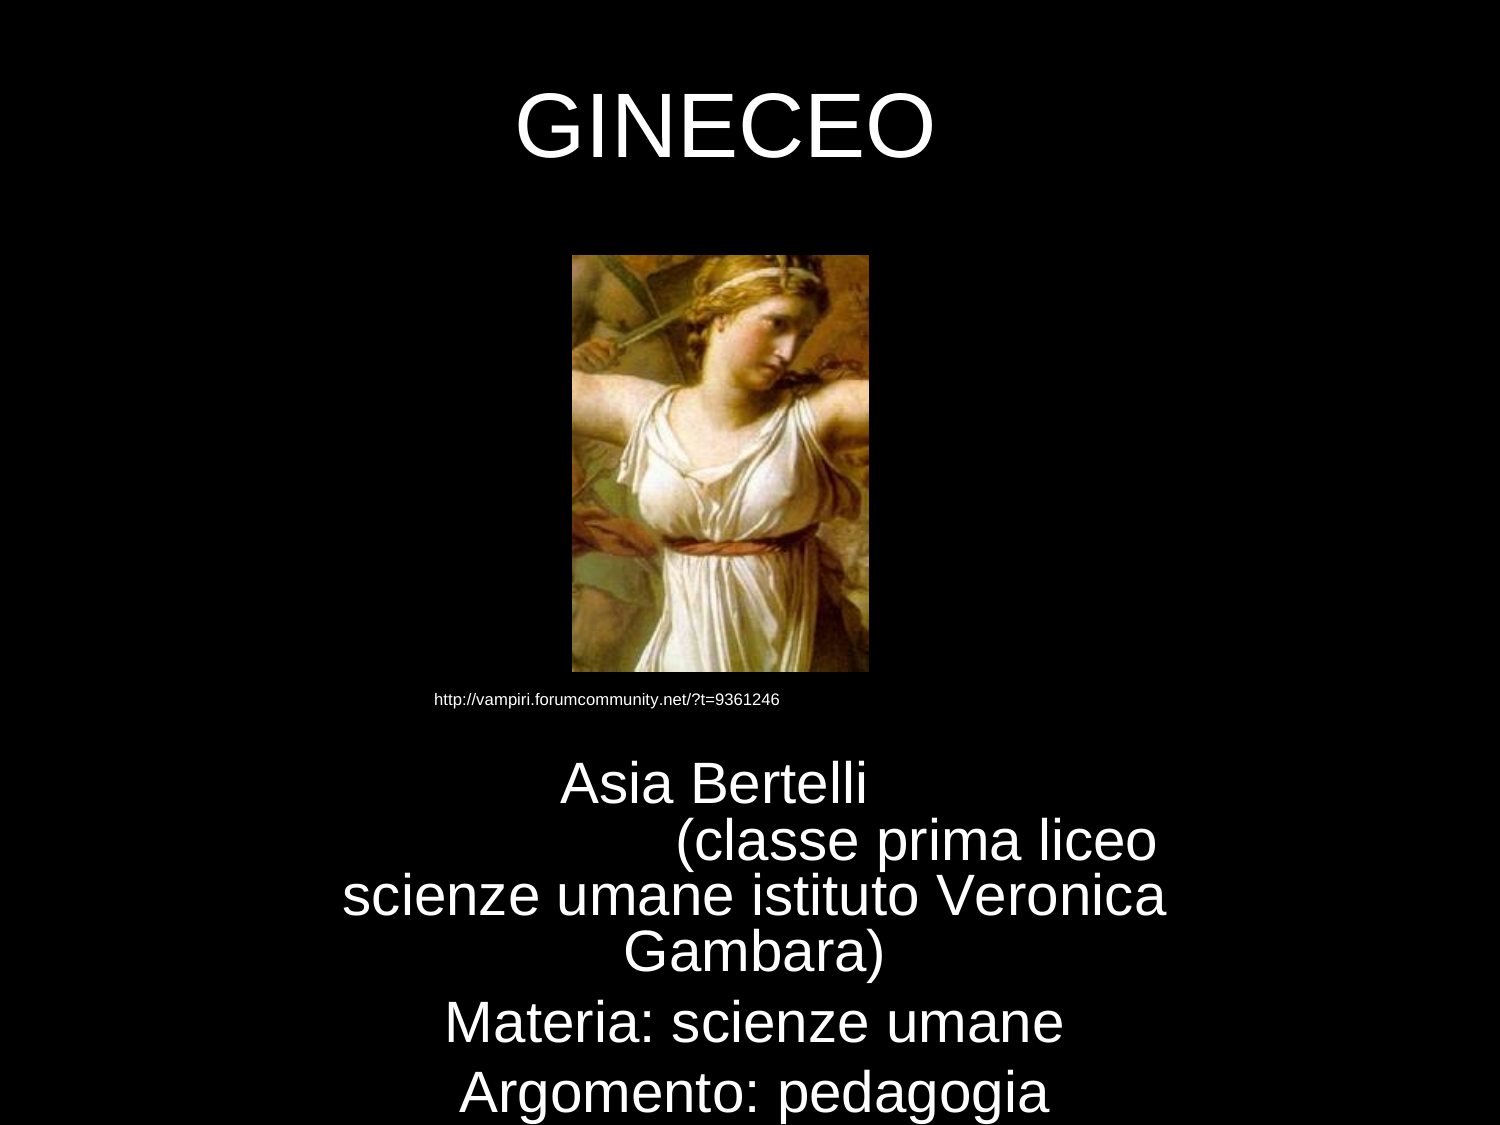

# GINECEO
http://vampiri.forumcommunity.net/?t=9361246
 Asia Bertelli (classe prima liceo scienze umane istituto Veronica Gambara)
Materia: scienze umane
Argomento: pedagogia